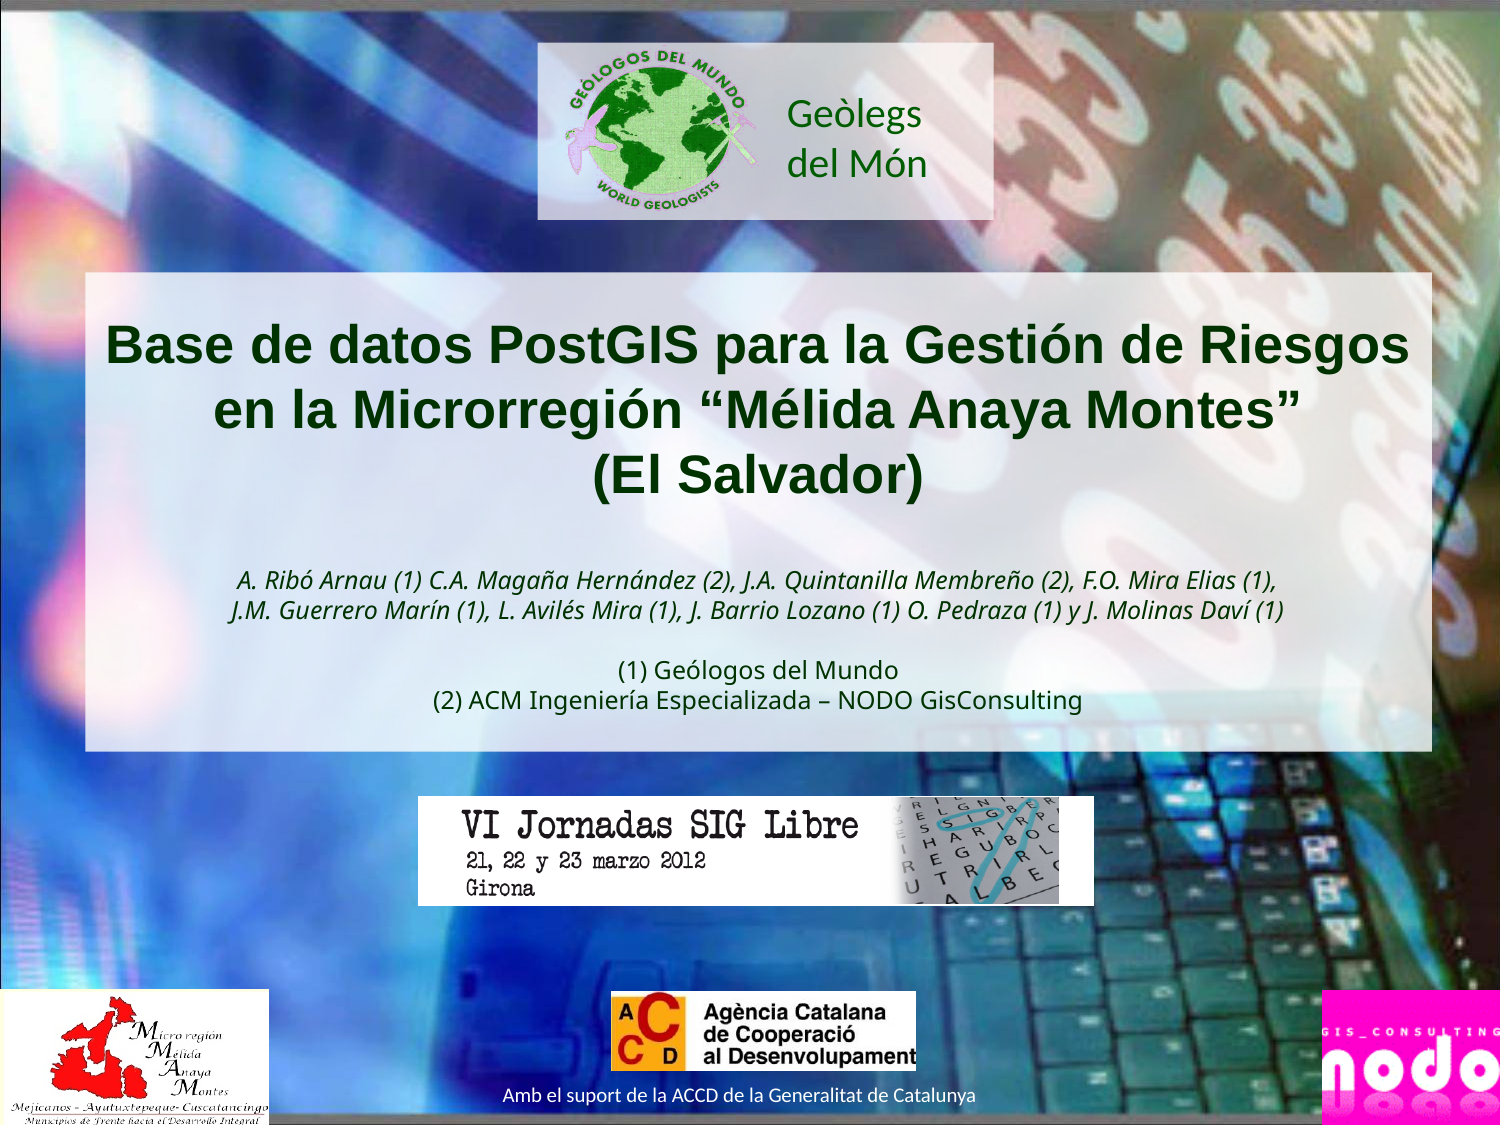

Geòlegs
del Món
Base de datos PostGIS para la Gestión de Riesgos
en la Microrregión “Mélida Anaya Montes”
(El Salvador)
A. Ribó Arnau (1) C.A. Magaña Hernández (2), J.A. Quintanilla Membreño (2), F.O. Mira Elias (1),
J.M. Guerrero Marín (1), L. Avilés Mira (1), J. Barrio Lozano (1) O. Pedraza (1) y J. Molinas Daví (1)
(1) Geólogos del Mundo
(2) ACM Ingeniería Especializada – NODO GisConsulting
Amb el suport de la ACCD de la Generalitat de Catalunya